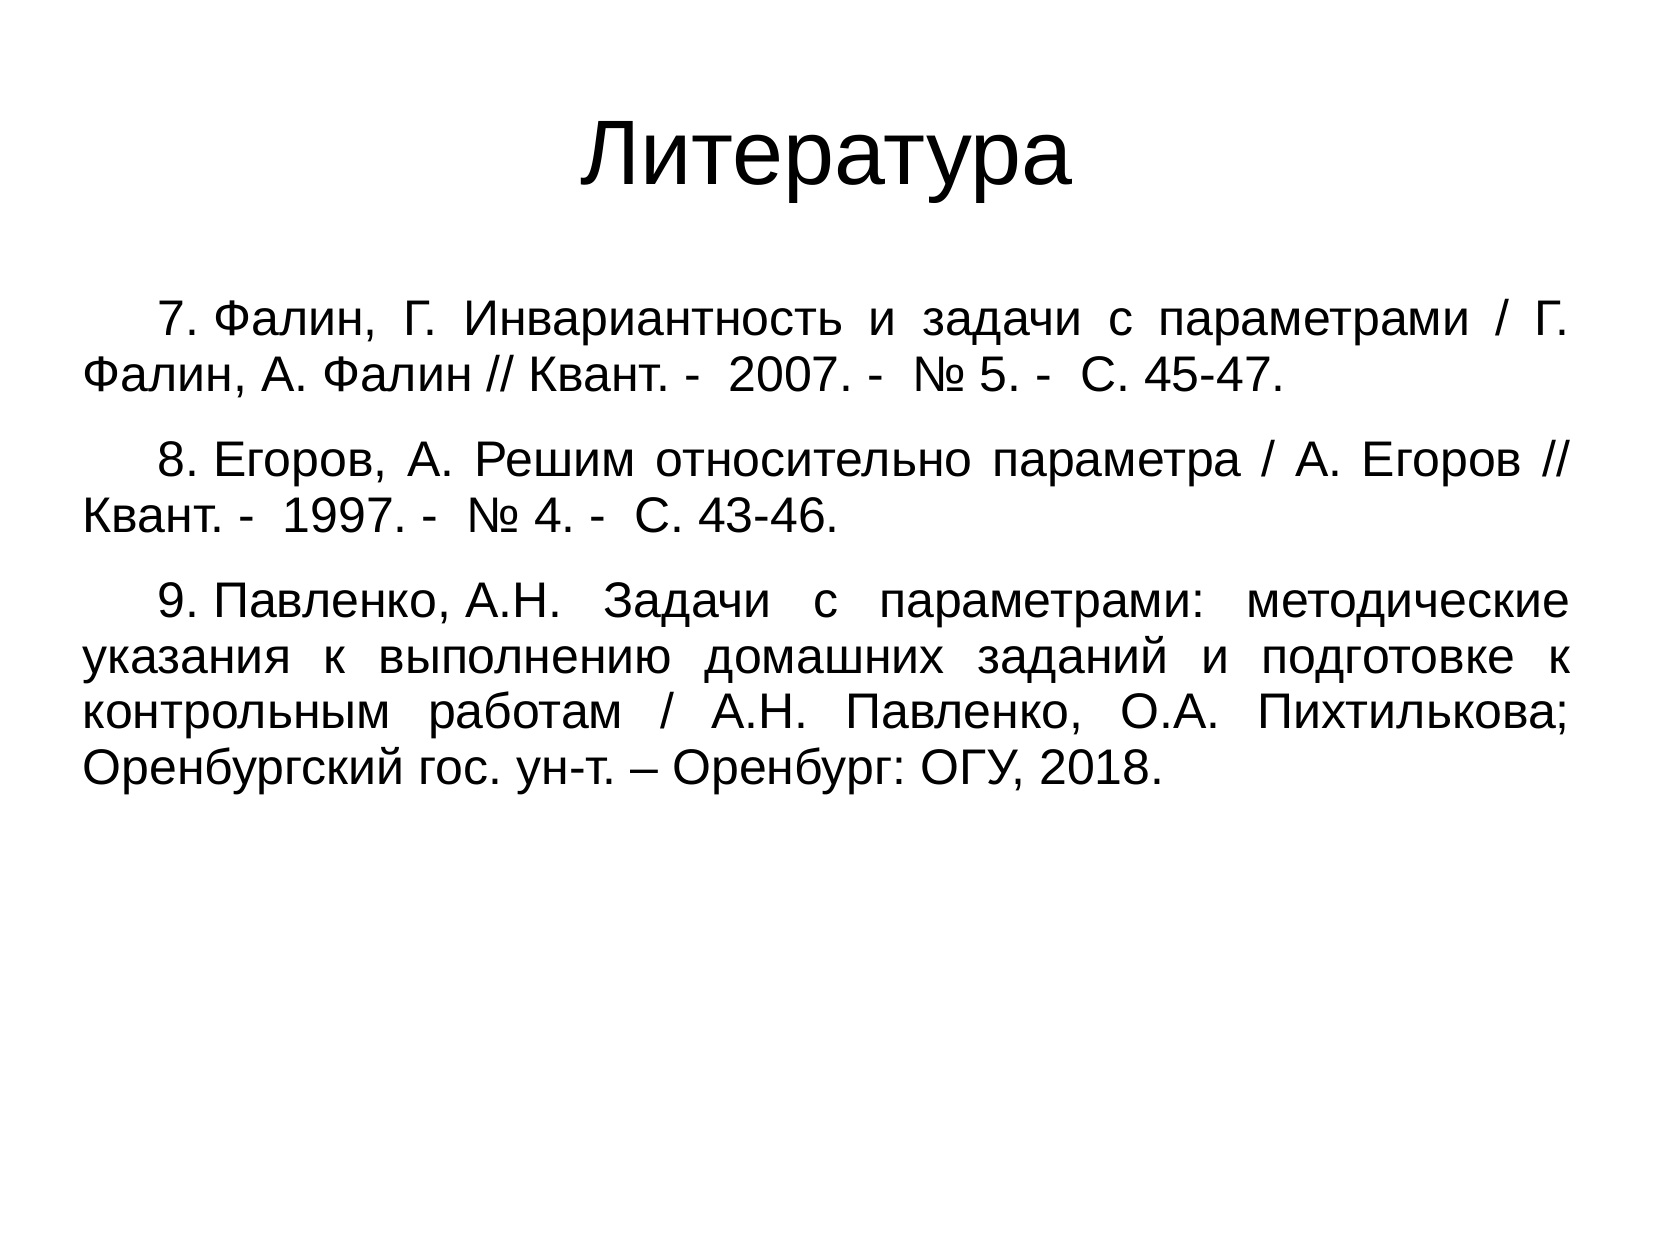

# Литература
7. Фалин, Г. Инвариантность и задачи с параметрами / Г. Фалин, А. Фалин // Квант. ‑ 2007. ‑ № 5. ‑ С. 45-47.
8. Егоров, А. Решим относительно параметра / А. Егоров // Квант. ‑ 1997. ‑ № 4. ‑ С. 43-46.
9. Павленко, А.Н. Задачи с параметрами: методические указания к выполнению домашних заданий и подготовке к контрольным работам / А.Н. Павленко, О.А. Пихтилькова; Оренбургский гос. ун-т. – Оренбург: ОГУ, 2018.